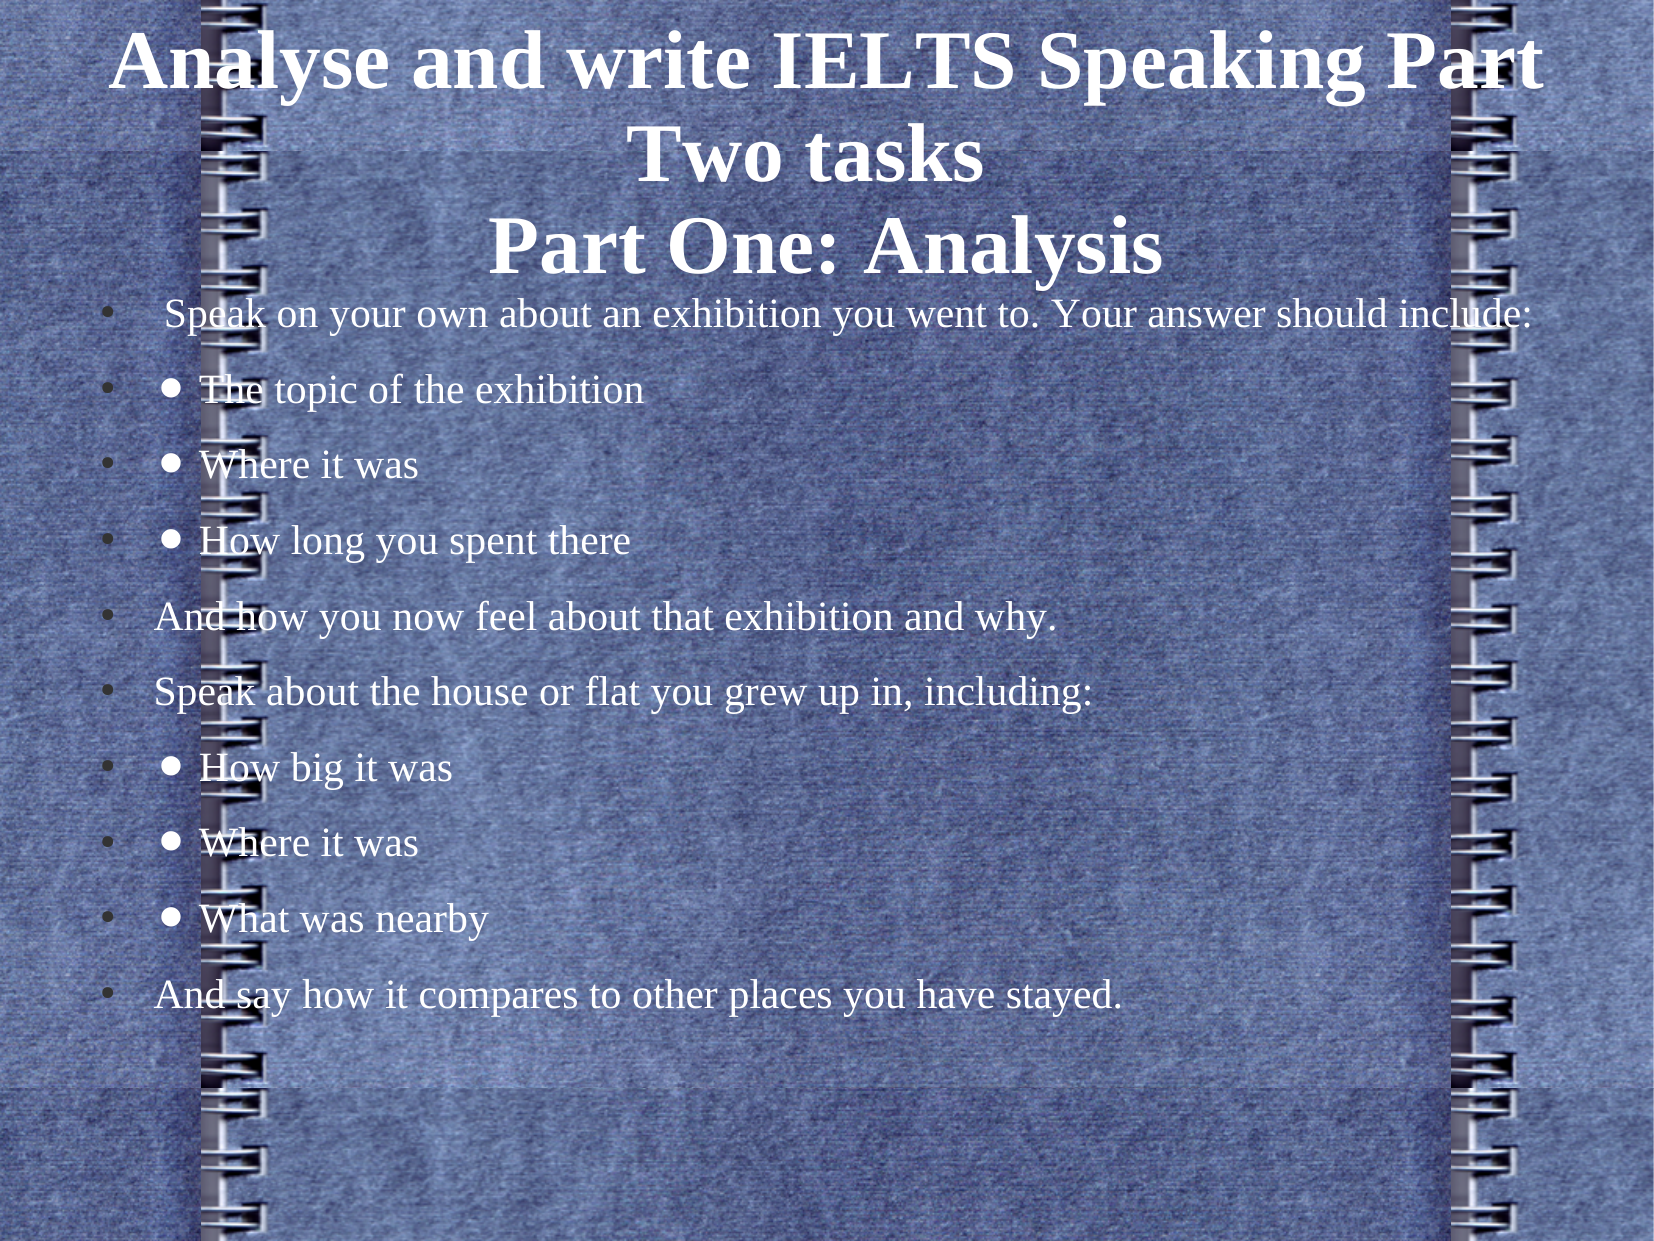

# Analyse and write IELTS Speaking Part Two tasks Part One: Analysis
 Speak on your own about an exhibition you went to. Your answer should include:
⚫ The topic of the exhibition
⚫ Where it was
⚫ How long you spent there
And how you now feel about that exhibition and why.
Speak about the house or flat you grew up in, including:
⚫ How big it was
⚫ Where it was
⚫ What was nearby
And say how it compares to other places you have stayed.